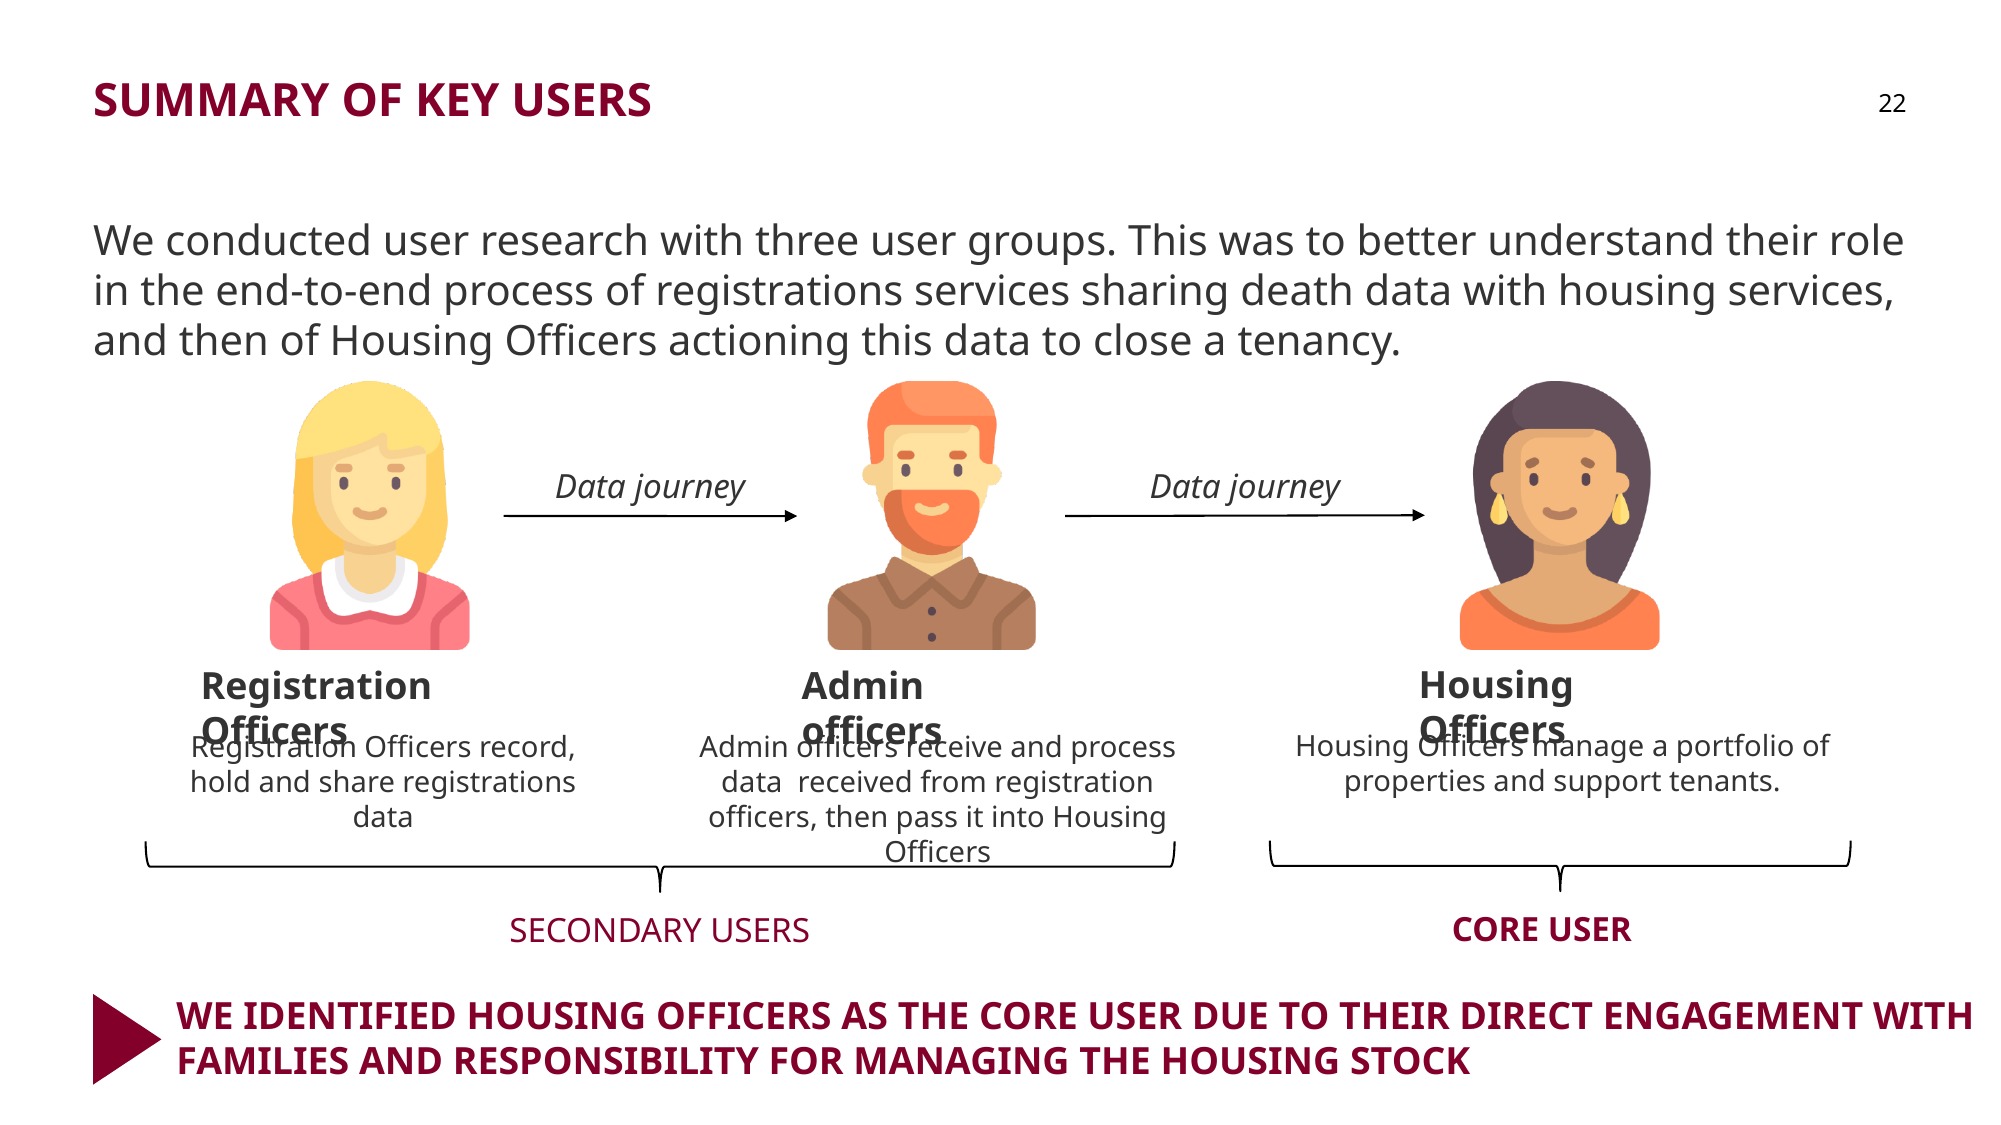

# SUMMARY OF KEY USERS
We conducted user research with three user groups. This was to better understand their role in the end-to-end process of registrations services sharing death data with housing services, and then of Housing Officers actioning this data to close a tenancy.
Housing Officers
Housing Officers manage a portfolio of properties and support tenants.
CORE USER
Data journey
Data journey
Registration Officers
Admin officers
Registration Officers record, hold and share registrations data
Admin officers receive and process data received from registration officers, then pass it into Housing Officers
SECONDARY USERS
WE IDENTIFIED HOUSING OFFICERS AS THE CORE USER DUE TO THEIR DIRECT ENGAGEMENT WITH FAMILIES AND RESPONSIBILITY FOR MANAGING THE HOUSING STOCK